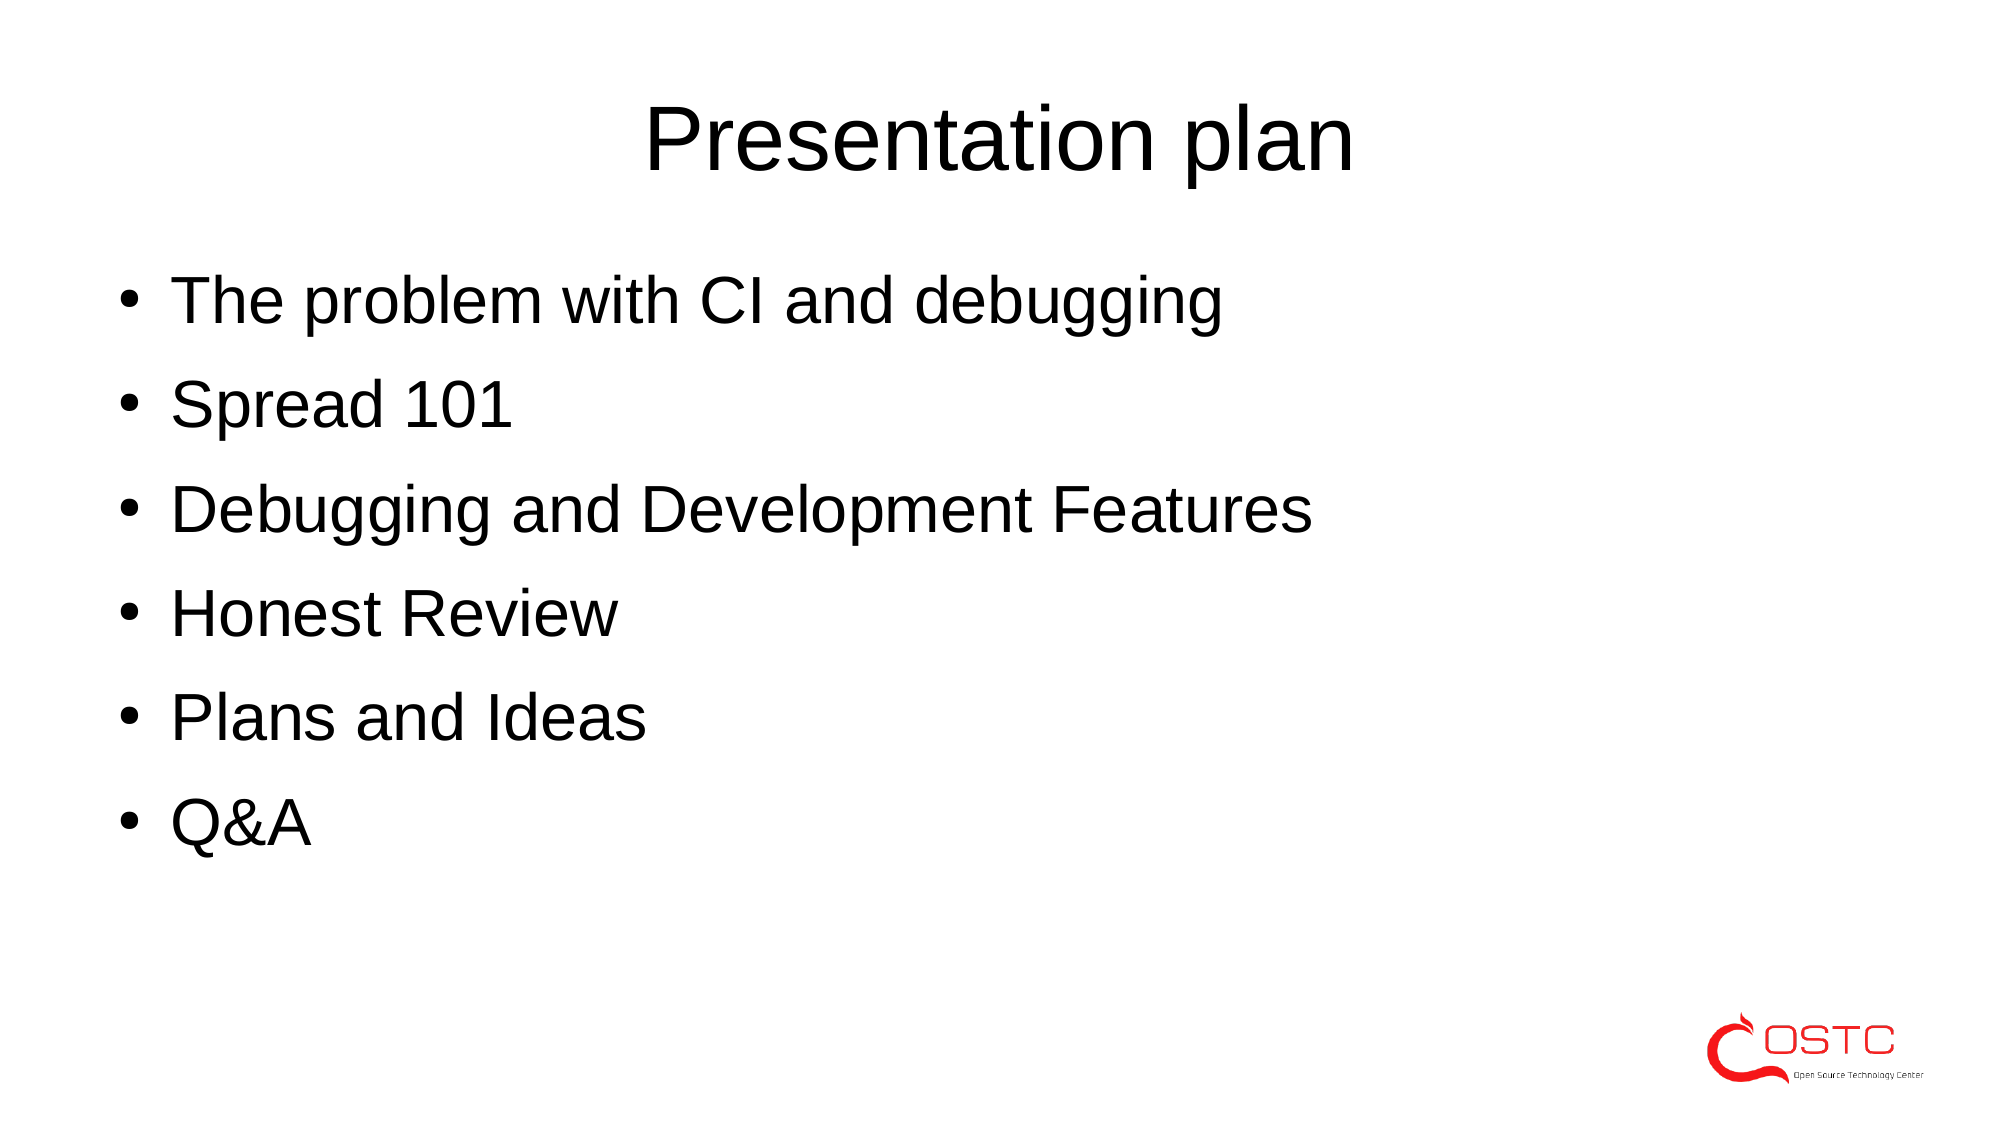

# Presentation plan
The problem with CI and debugging
Spread 101
Debugging and Development Features
Honest Review
Plans and Ideas
Q&A